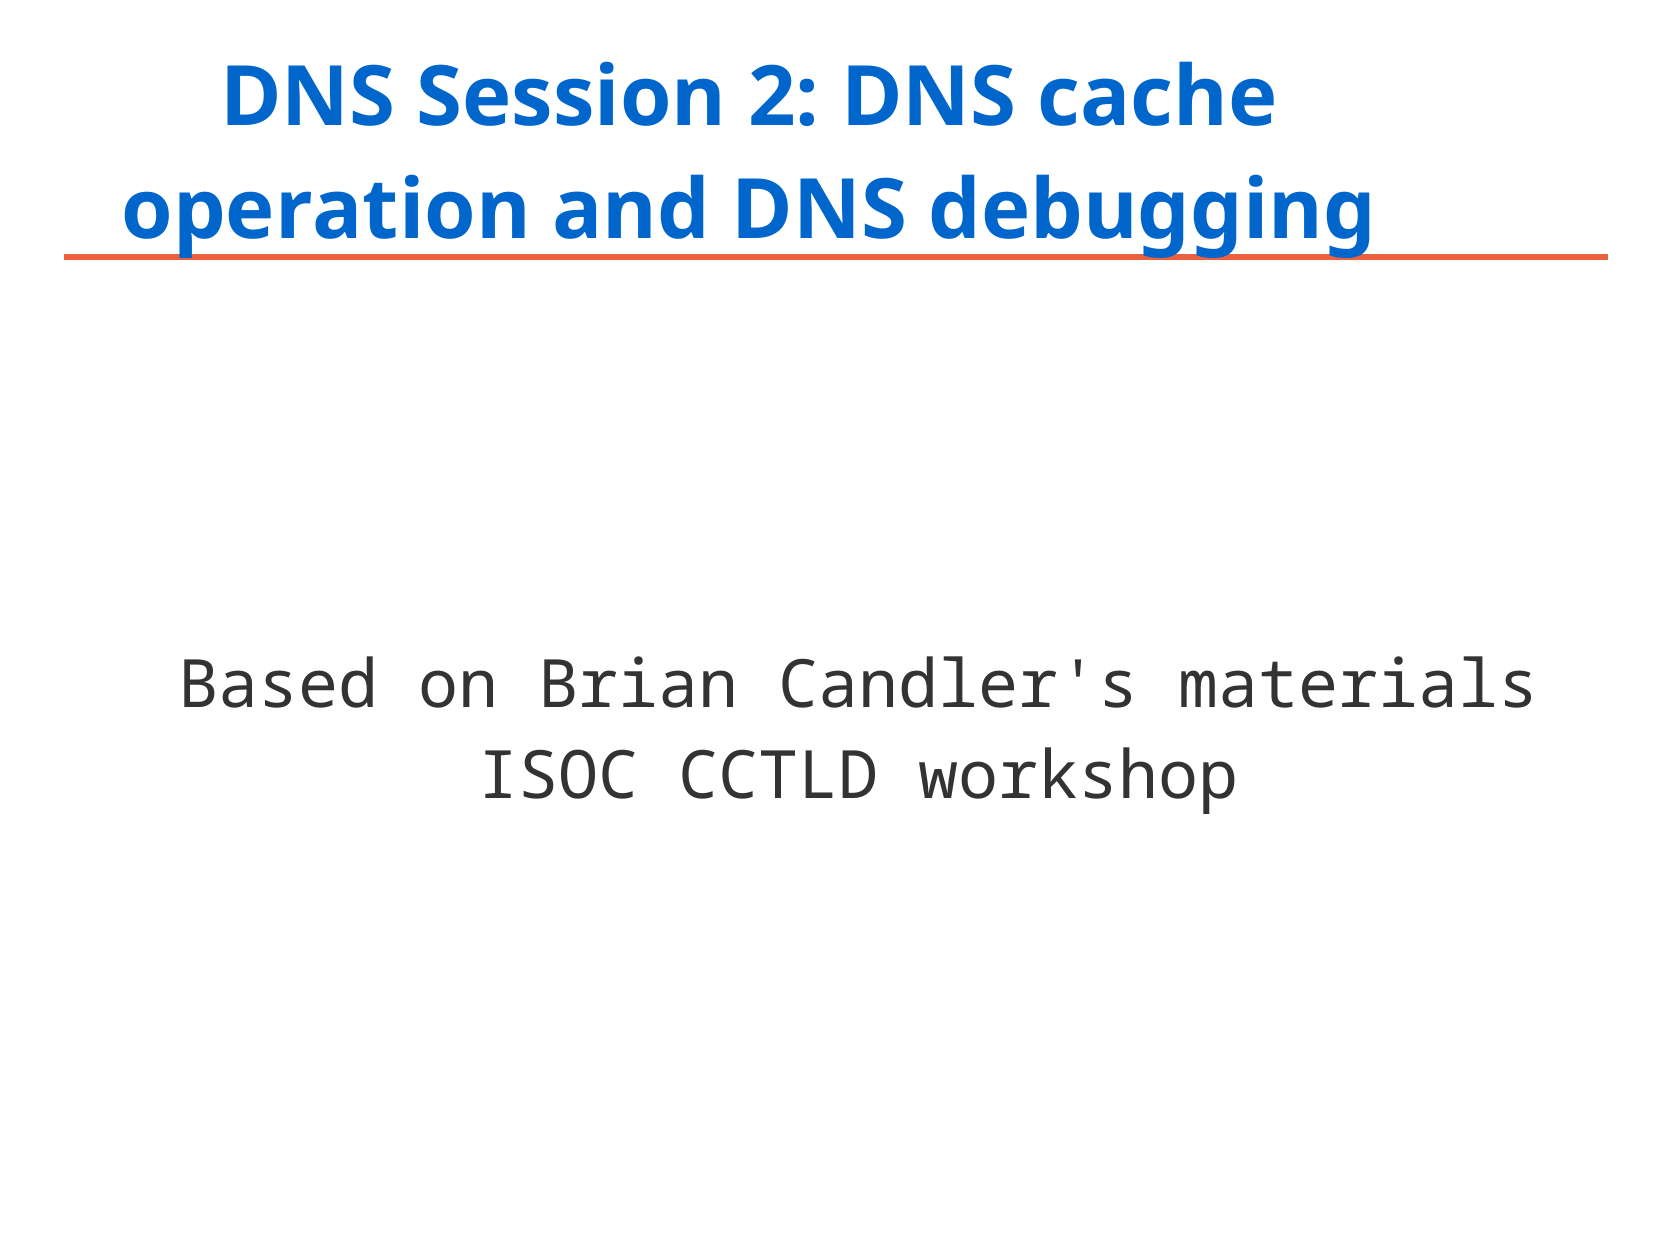

# DNS Session 2: DNS cache operation and DNS debugging
Based on Brian Candler's materials
ISOC CCTLD workshop